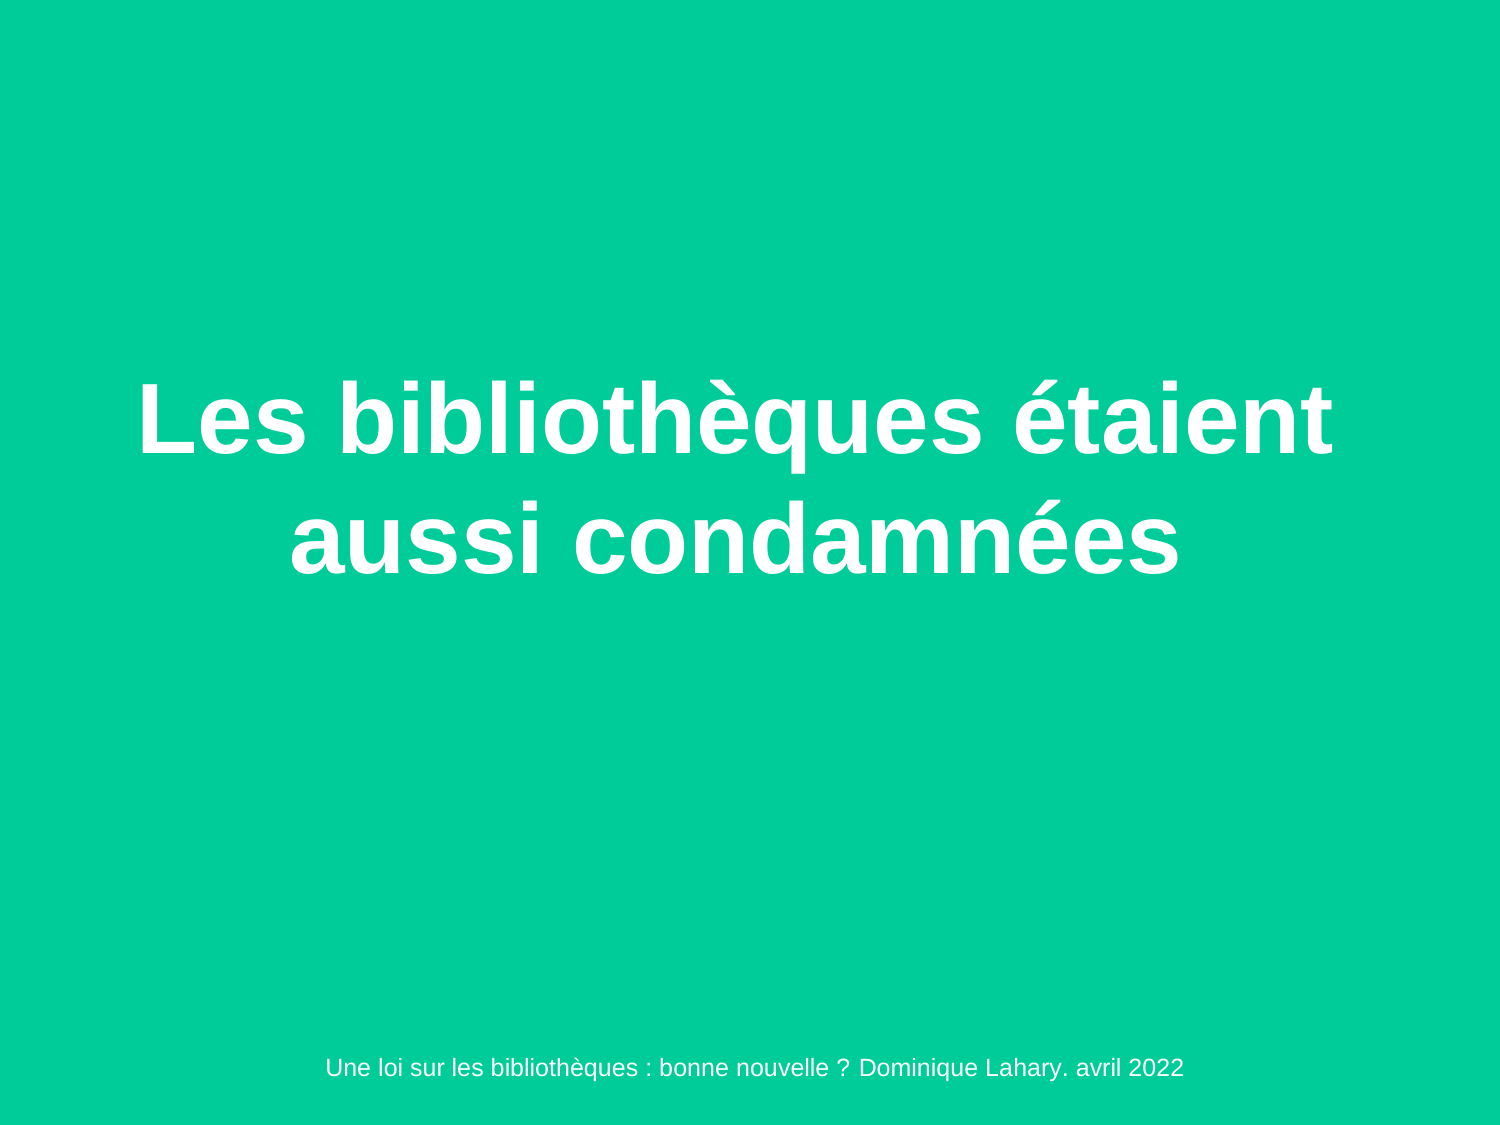

# Les bibliothèques étaient aussi condamnées
Une loi sur les bibliothèques : bonne nouvelle ? Dominique Lahary. avril 2022